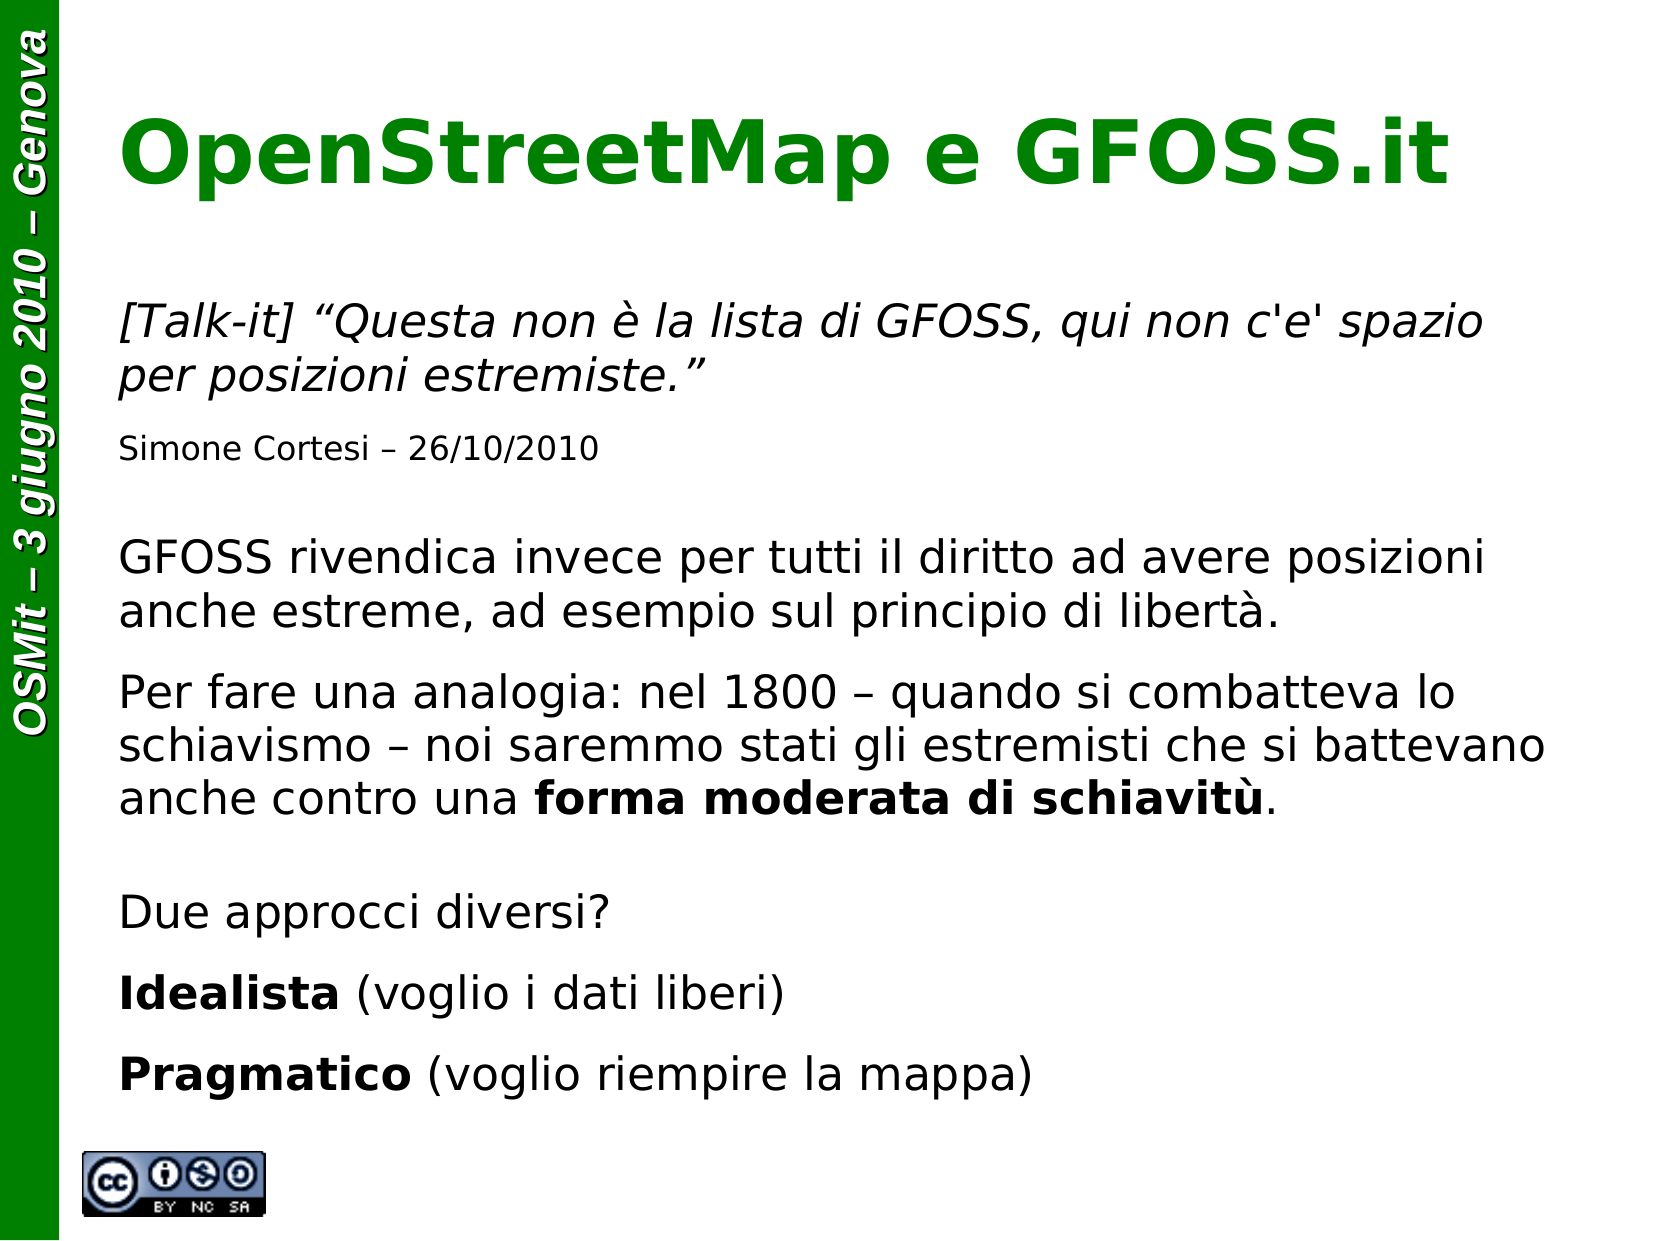

# OpenStreetMap e GFOSS.it
[Talk-it] “Questa non è la lista di GFOSS, qui non c'e' spazio per posizioni estremiste.”
Simone Cortesi – 26/10/2010
GFOSS rivendica invece per tutti il diritto ad avere posizioni anche estreme, ad esempio sul principio di libertà.
Per fare una analogia: nel 1800 – quando si combatteva lo schiavismo – noi saremmo stati gli estremisti che si battevano anche contro una forma moderata di schiavitù.
Due approcci diversi?
Idealista (voglio i dati liberi)
Pragmatico (voglio riempire la mappa)